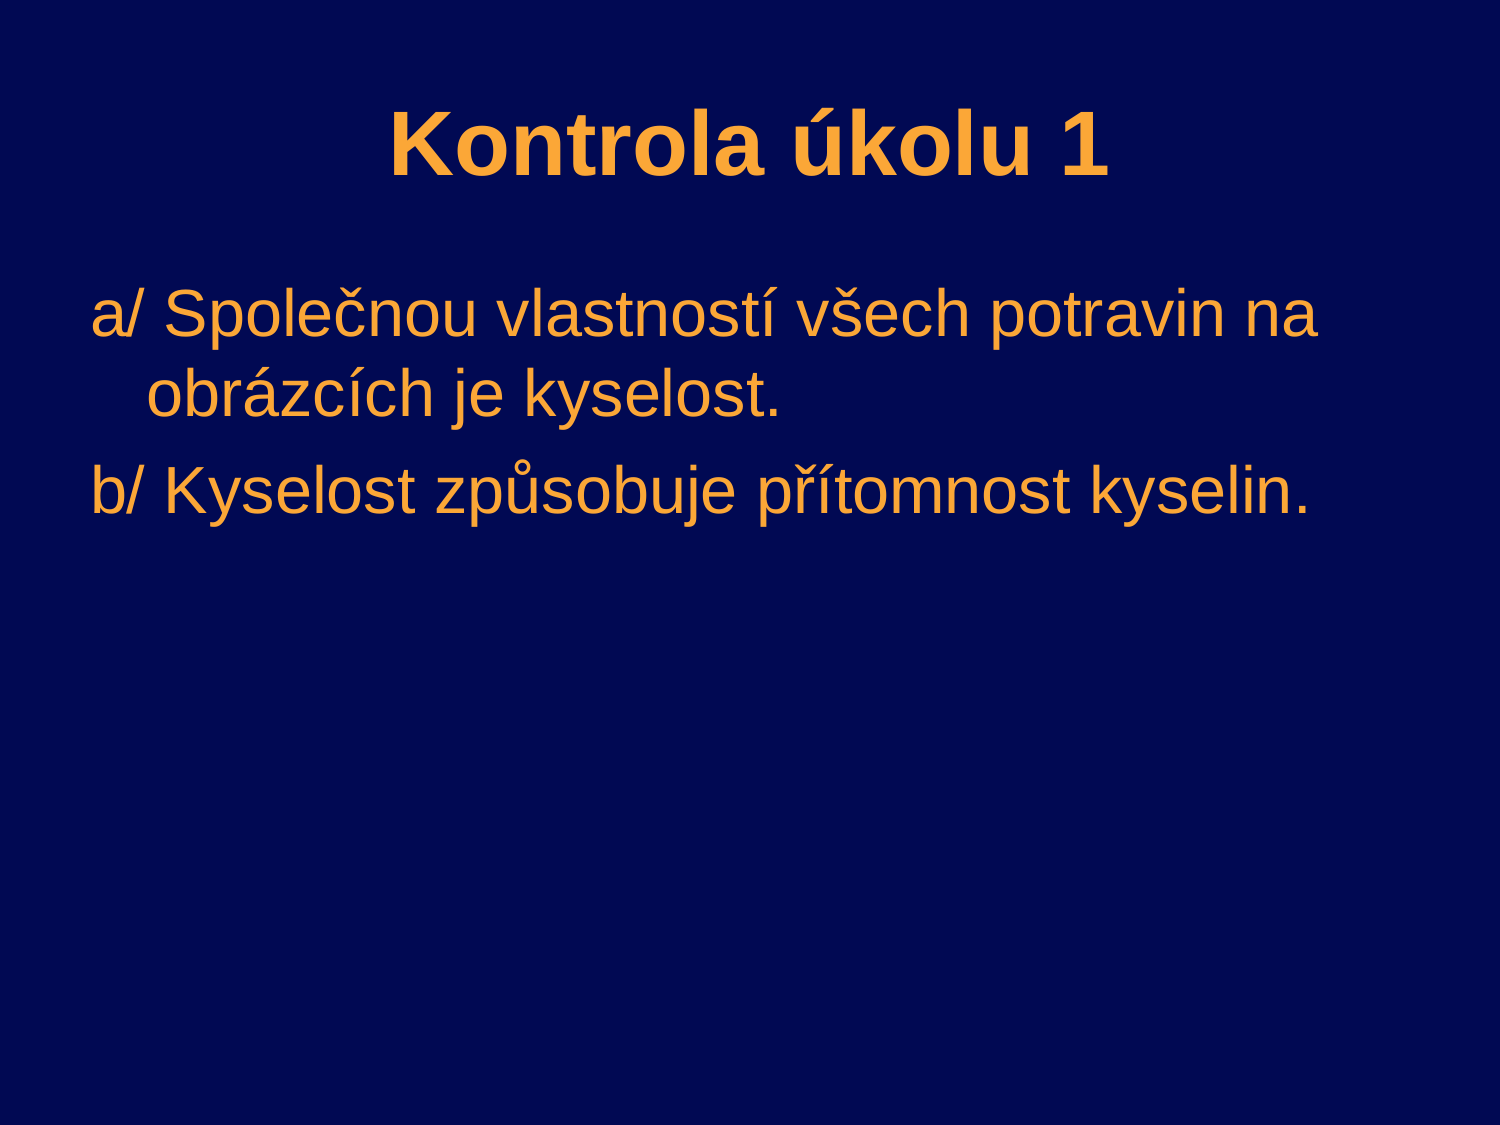

# Kontrola úkolu 1
a/ Společnou vlastností všech potravin na obrázcích je kyselost.
b/ Kyselost způsobuje přítomnost kyselin.